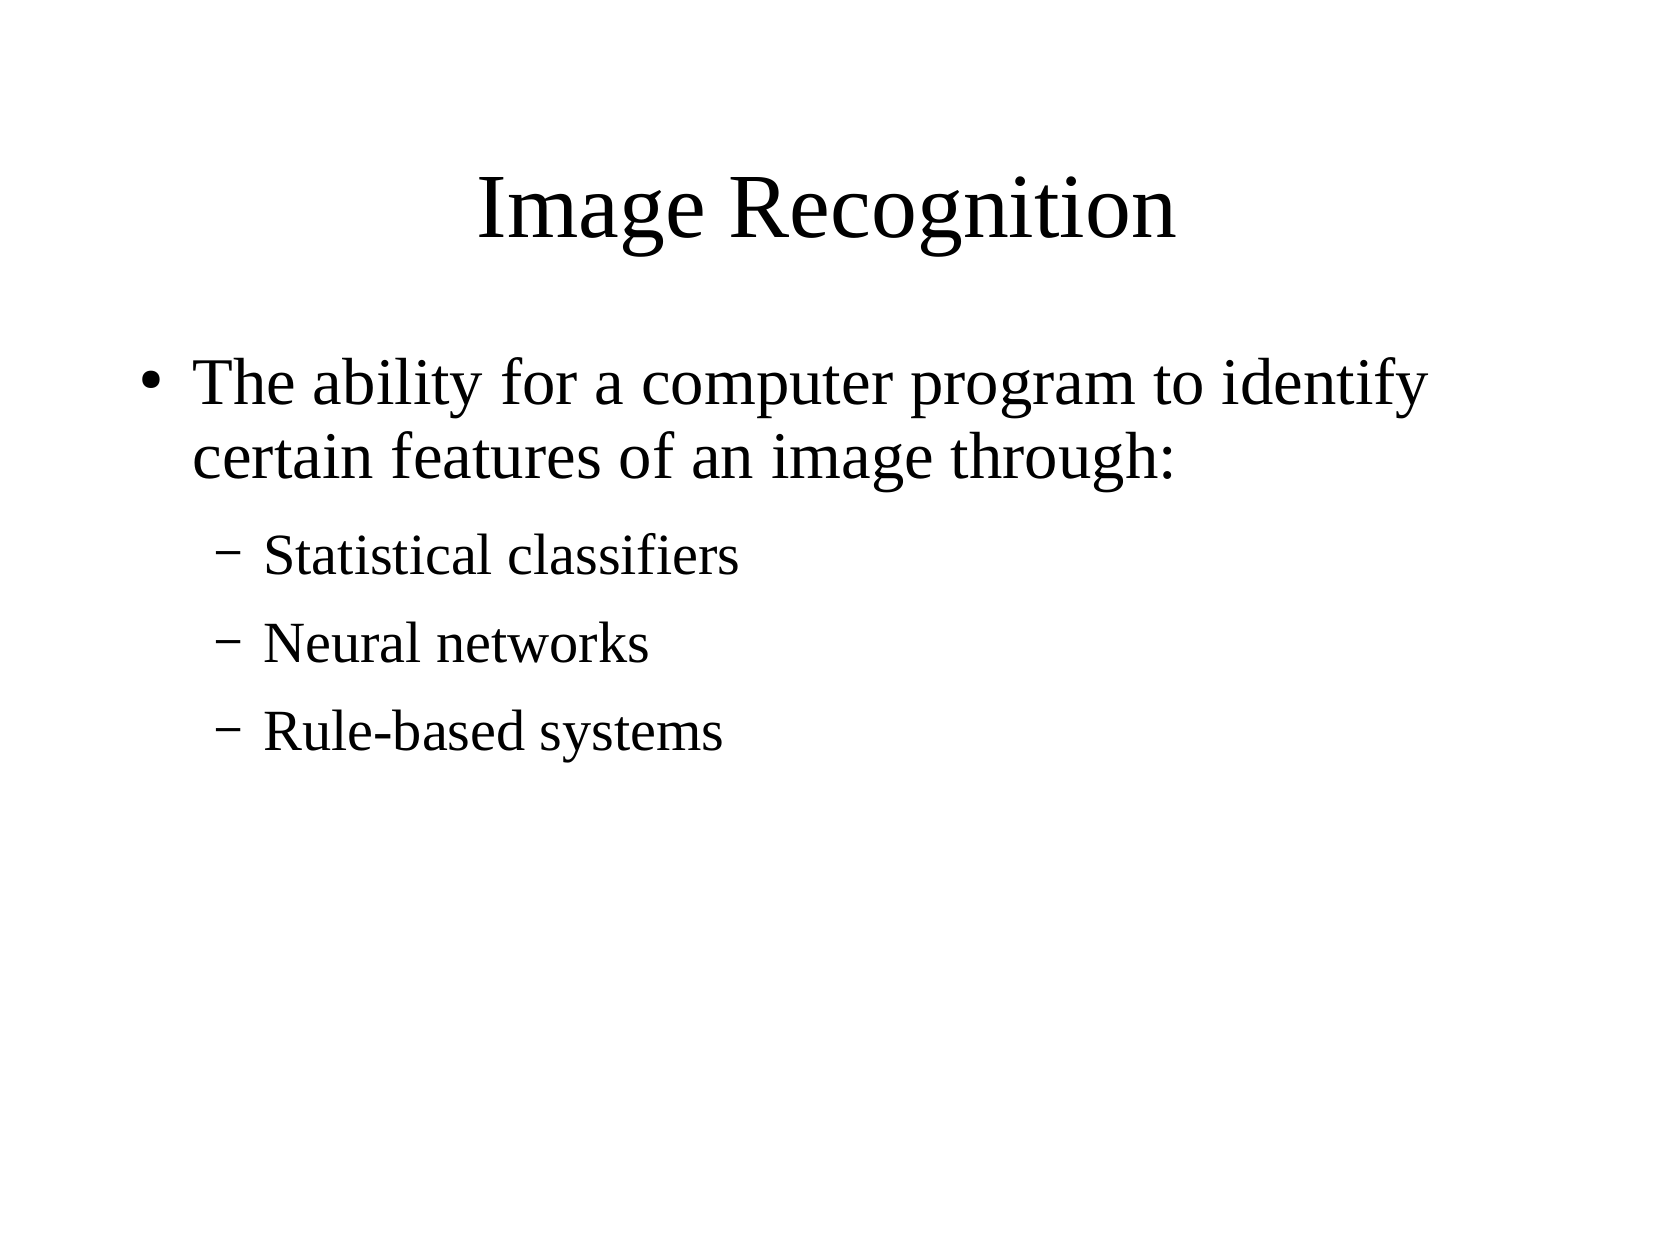

# Image Recognition
The ability for a computer program to identify certain features of an image through:
Statistical classifiers
Neural networks
Rule-based systems